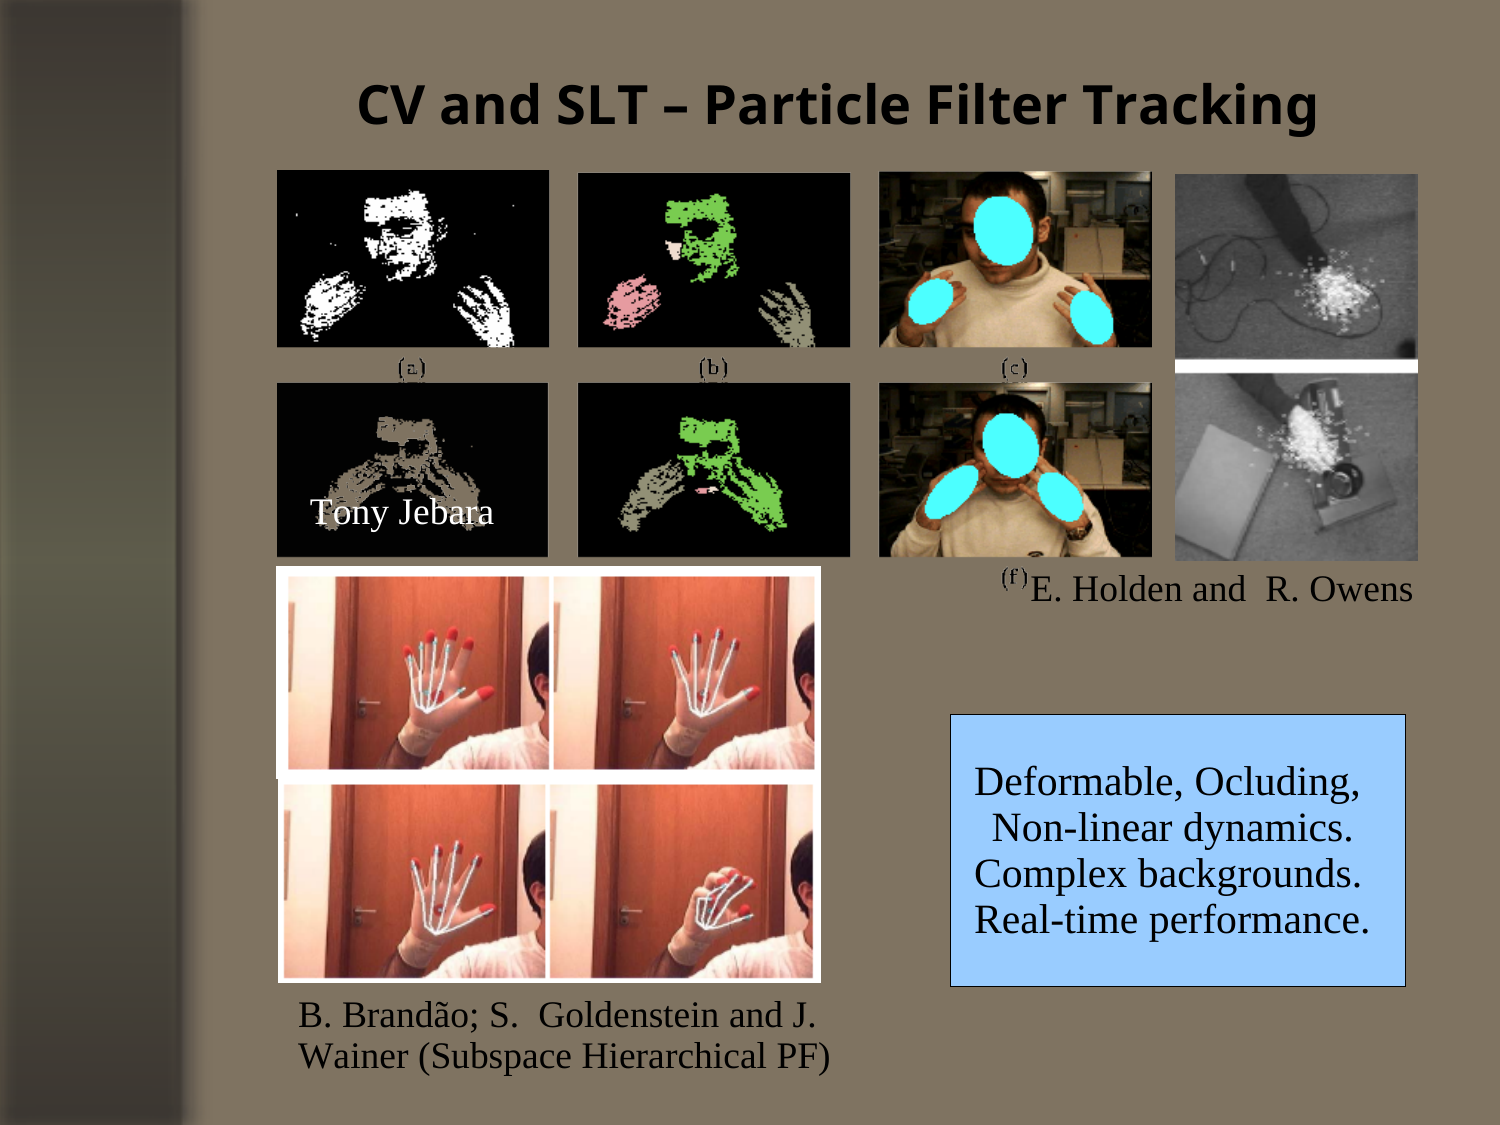

# CV and SLT – Particle Filter Tracking
Tony Jebara
E. Holden and R. Owens
Deformable, Ocluding,
Non-linear dynamics.
Complex backgrounds.
Real-time performance.
B. Brandão; S. Goldenstein and J. Wainer (Subspace Hierarchical PF)